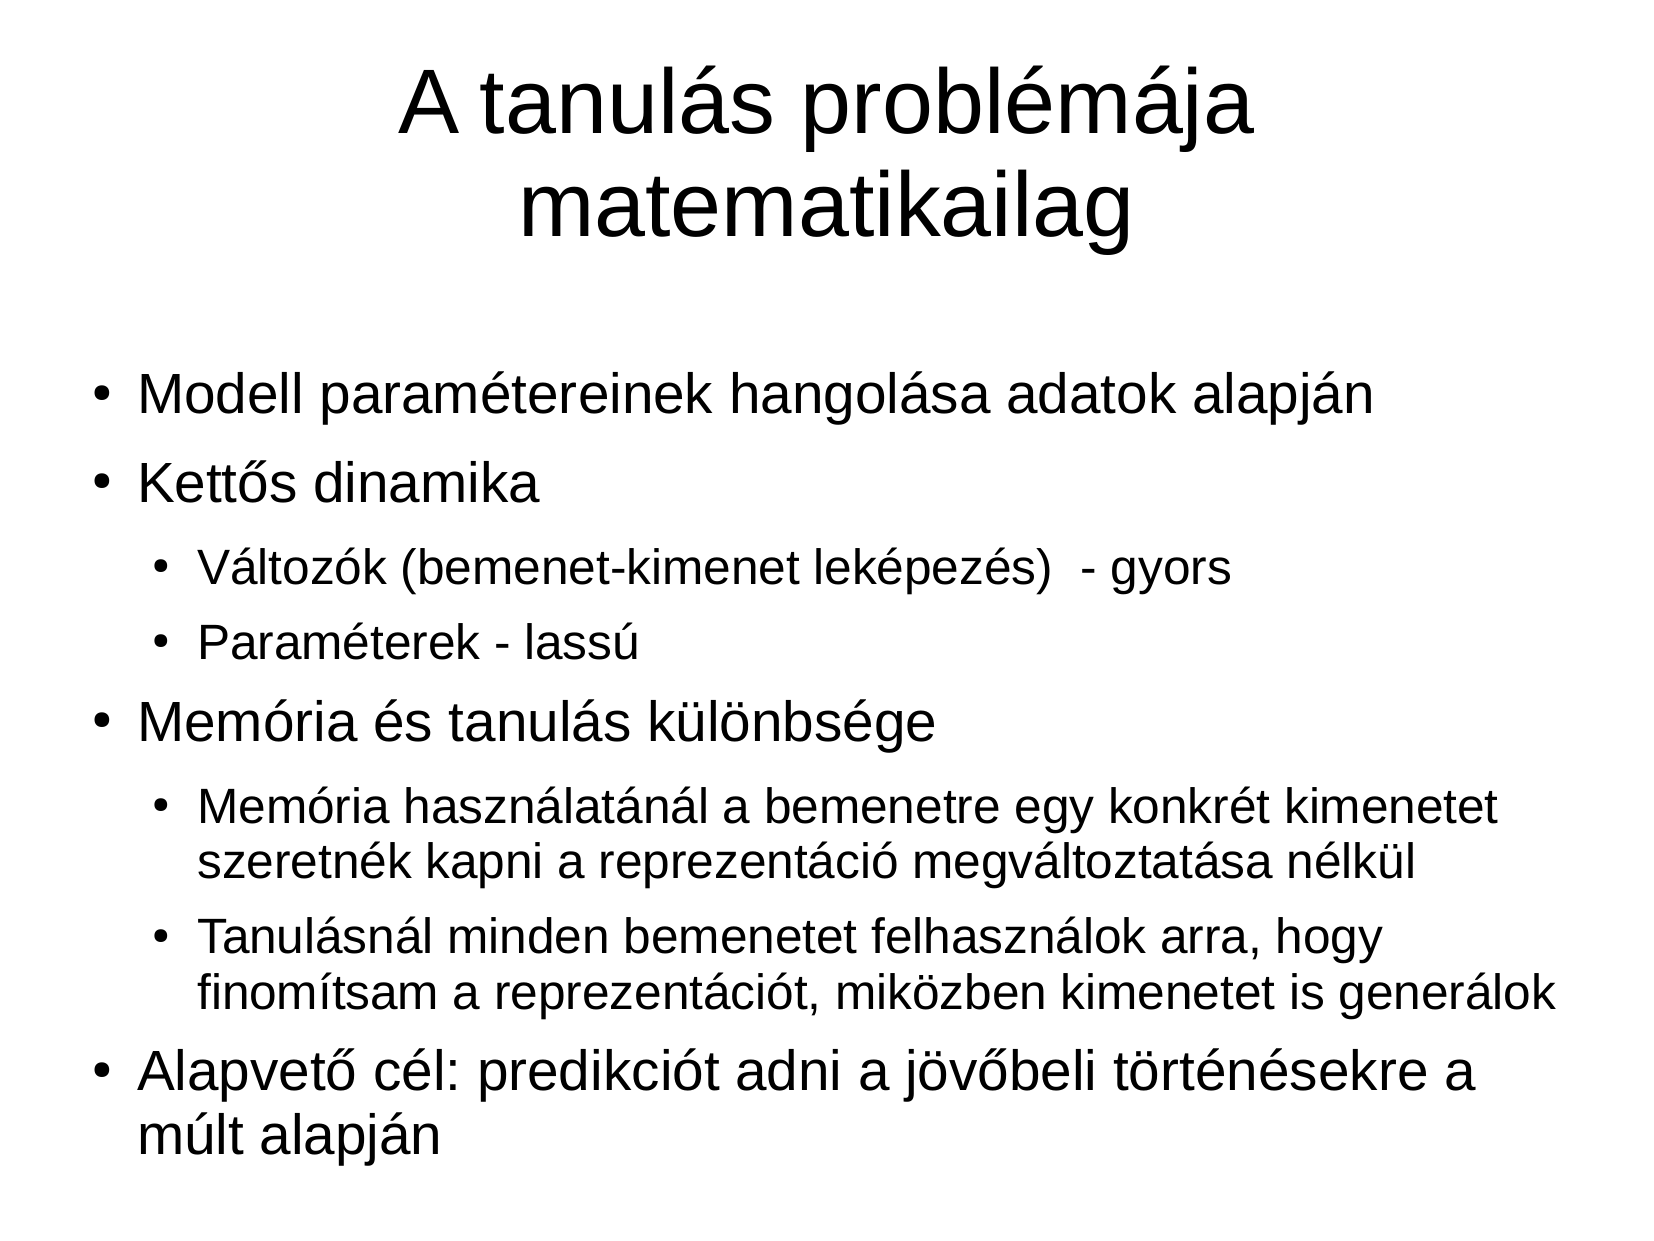

# A tanulás problémája matematikailag
Modell paramétereinek hangolása adatok alapján
Kettős dinamika
Változók (bemenet-kimenet leképezés) - gyors
Paraméterek - lassú
Memória és tanulás különbsége
Memória használatánál a bemenetre egy konkrét kimenetet szeretnék kapni a reprezentáció megváltoztatása nélkül
Tanulásnál minden bemenetet felhasználok arra, hogy finomítsam a reprezentációt, miközben kimenetet is generálok
Alapvető cél: predikciót adni a jövőbeli történésekre a múlt alapján